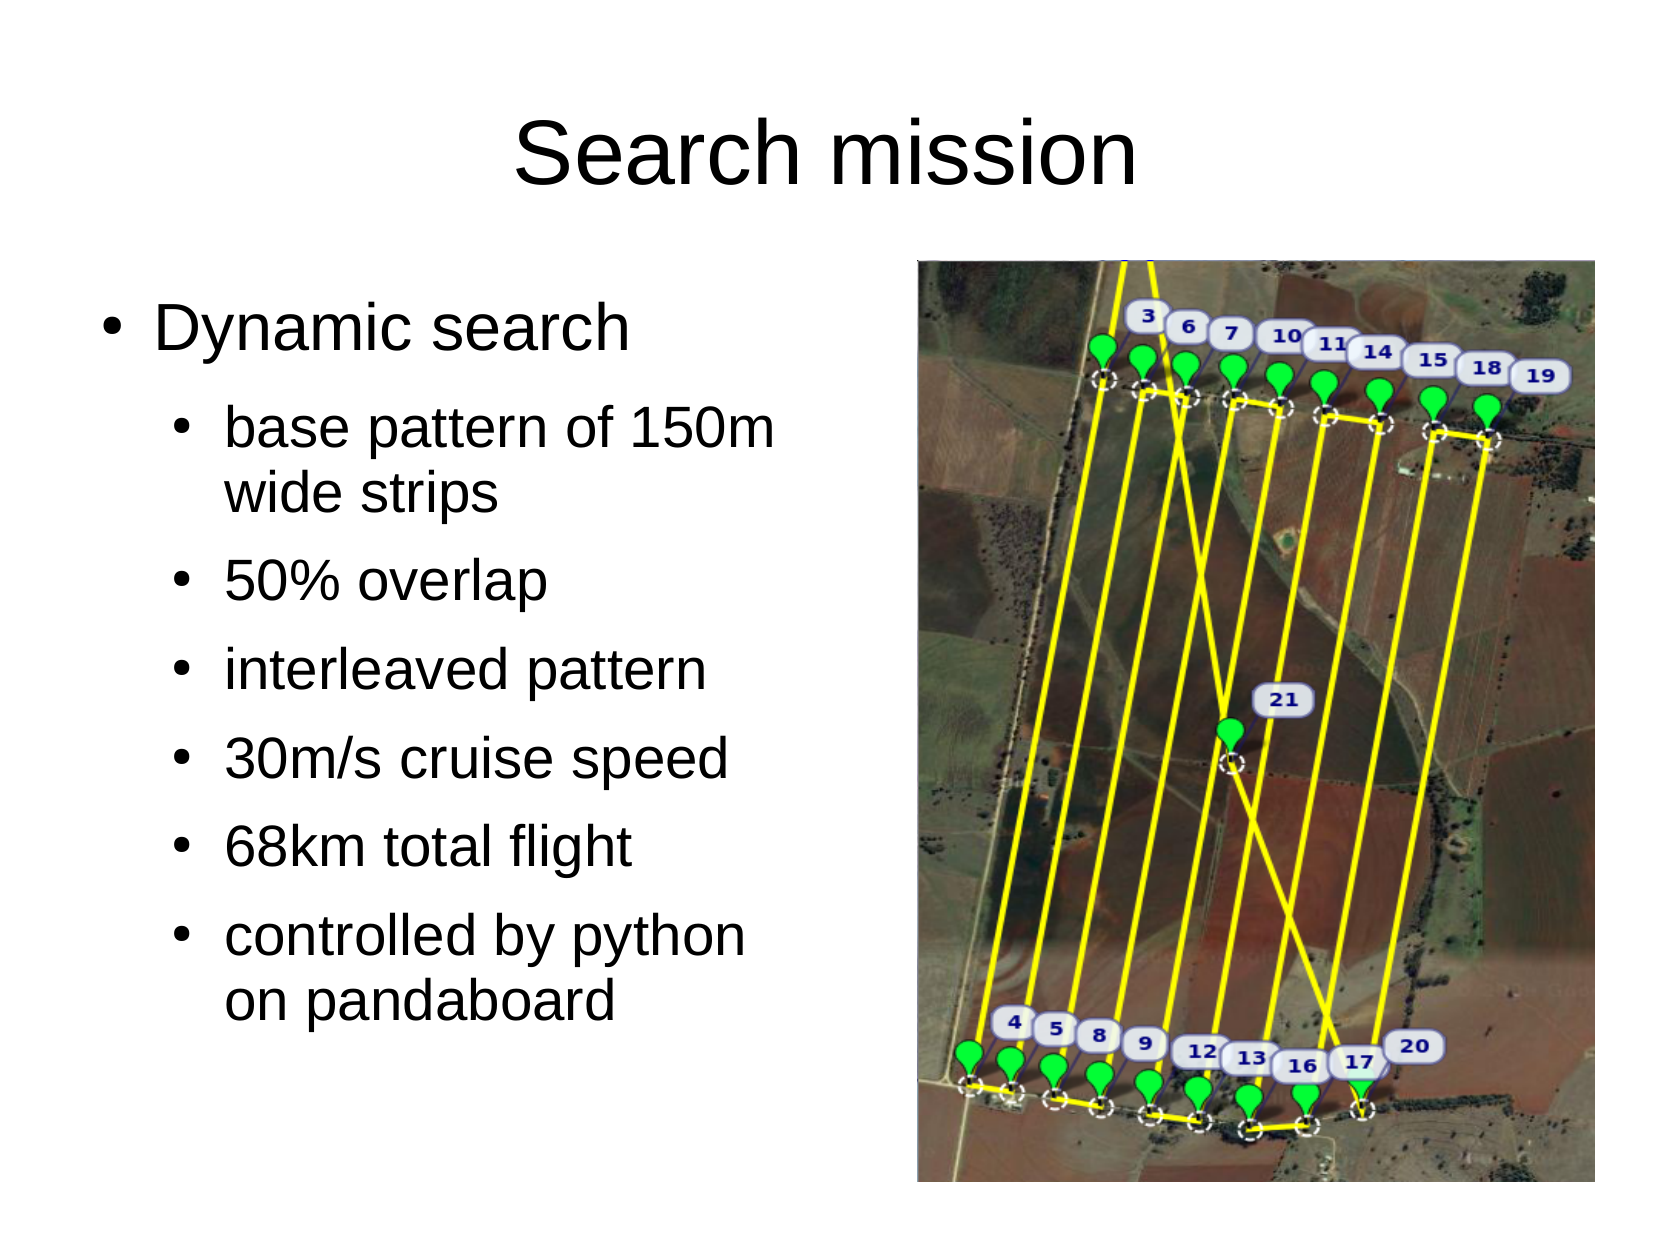

# Search mission
Dynamic search
base pattern of 150m wide strips
50% overlap
interleaved pattern
30m/s cruise speed
68km total flight
controlled by python on pandaboard